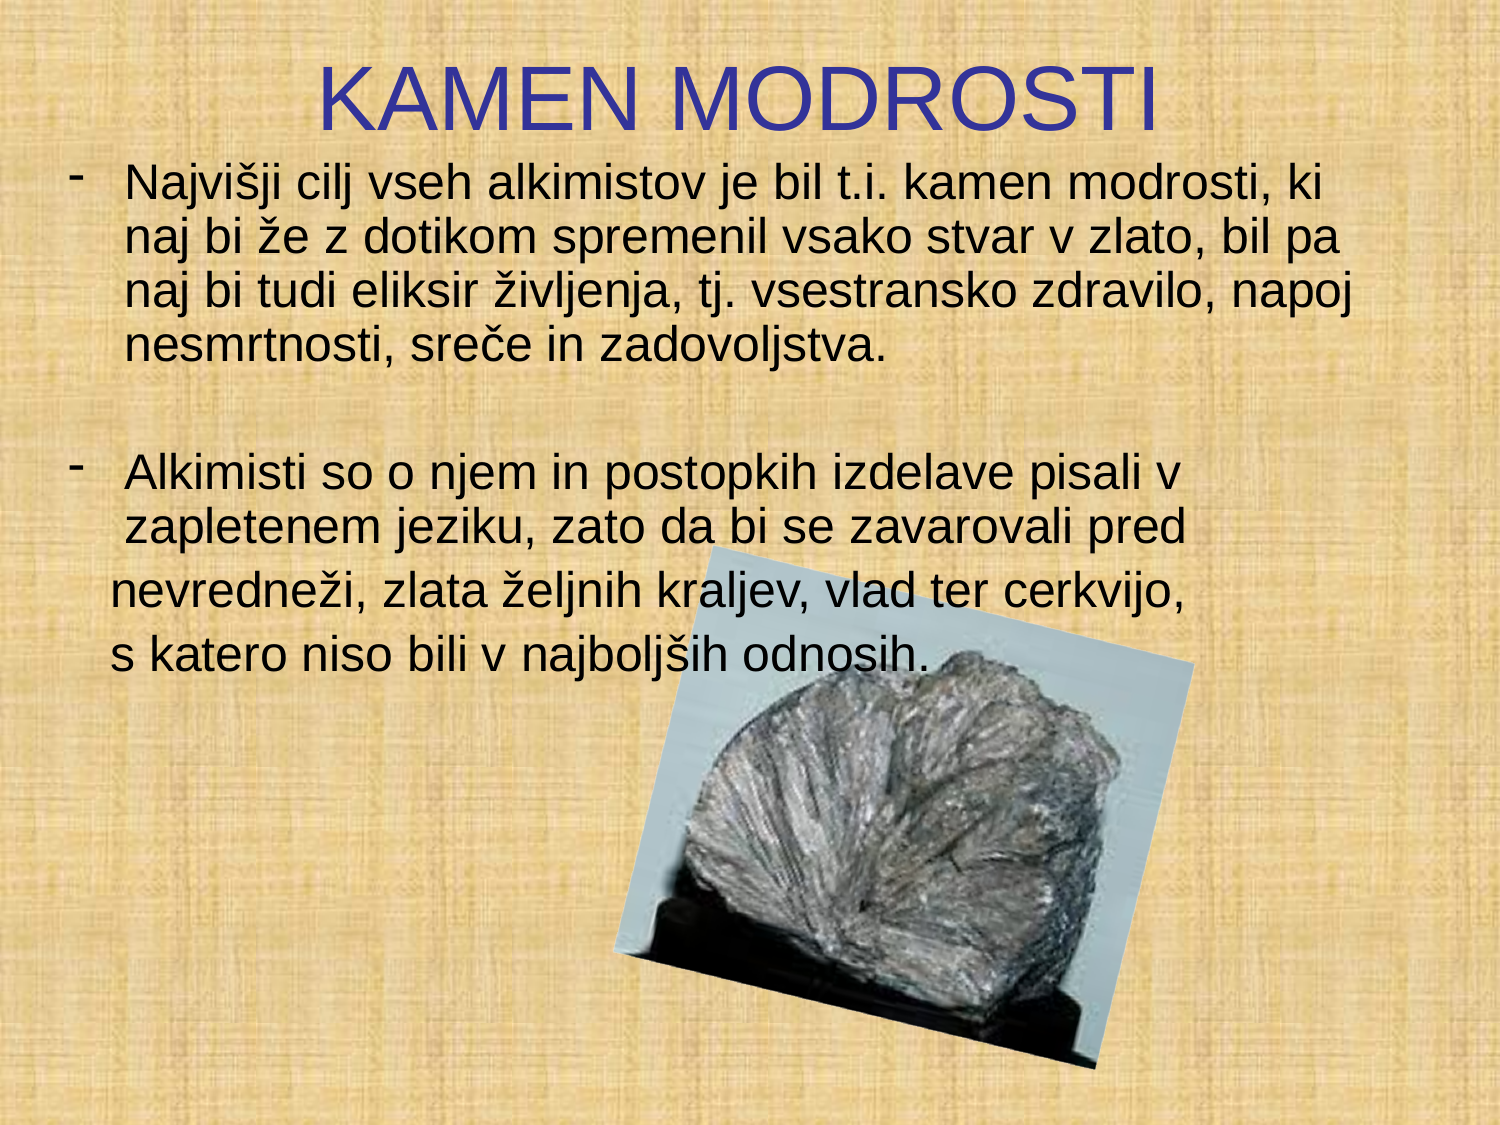

# KAMEN MODROSTI
Najvišji cilj vseh alkimistov je bil t.i. kamen modrosti, ki naj bi že z dotikom spremenil vsako stvar v zlato, bil pa naj bi tudi eliksir življenja, tj. vsestransko zdravilo, napoj nesmrtnosti, sreče in zadovoljstva.
Alkimisti so o njem in postopkih izdelave pisali v zapletenem jeziku, zato da bi se zavarovali pred
 nevredneži, zlata željnih kraljev, vlad ter cerkvijo,
 s katero niso bili v najboljših odnosih.